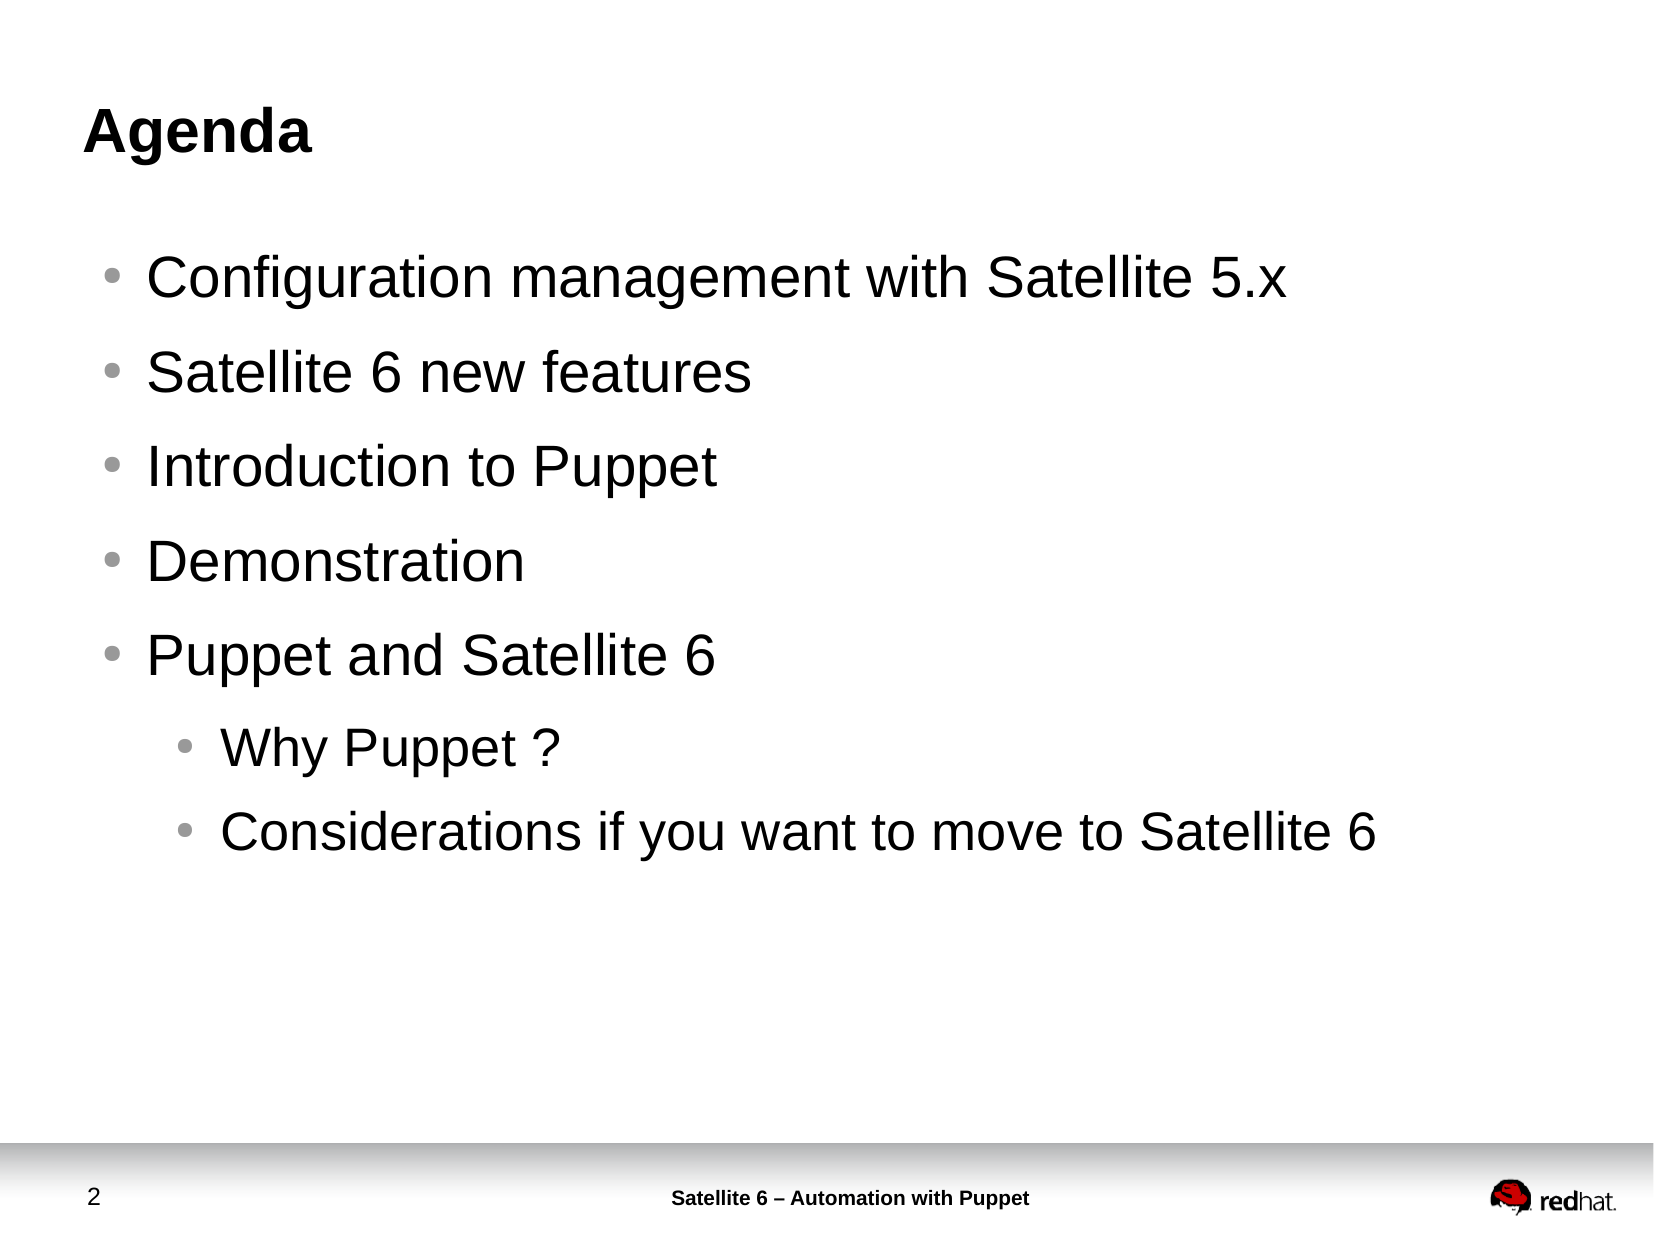

# Agenda
Configuration management with Satellite 5.x
Satellite 6 new features
Introduction to Puppet
Demonstration
Puppet and Satellite 6
Why Puppet ?
Considerations if you want to move to Satellite 6